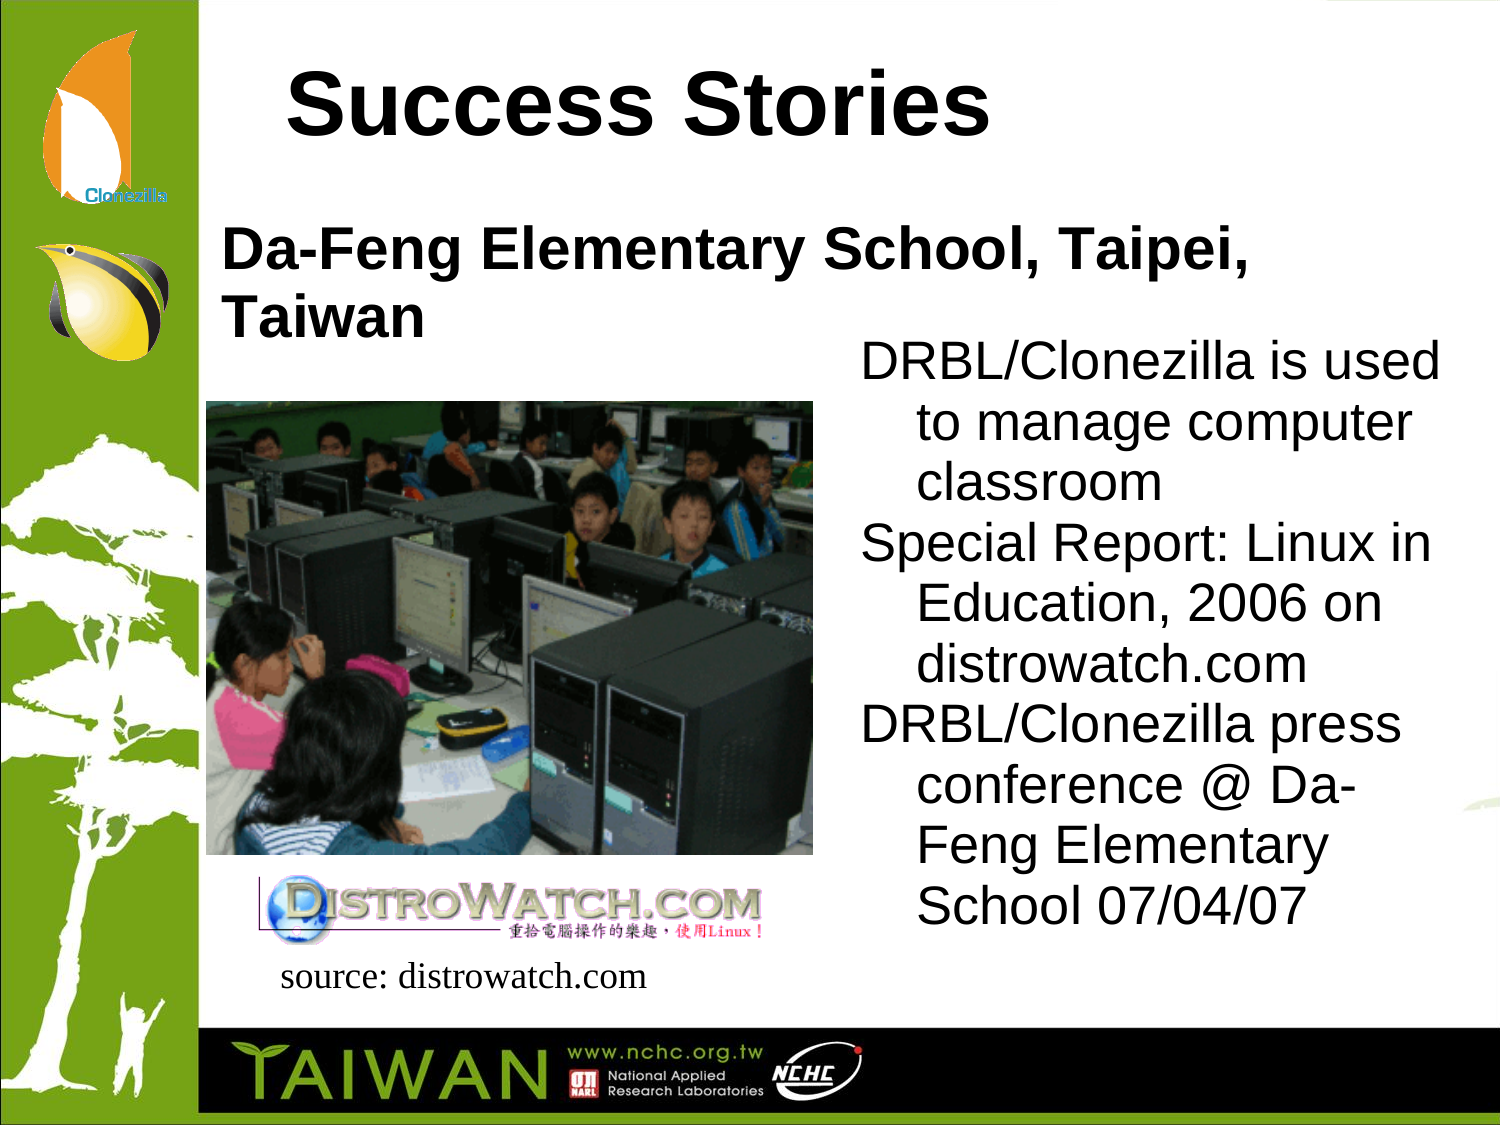

# Success Stories
Da-Feng Elementary School, Taipei, Taiwan
DRBL/Clonezilla is used to manage computer classroom
Special Report: Linux in Education, 2006 on distrowatch.com
DRBL/Clonezilla press conference @ Da-Feng Elementary School 07/04/07
source: distrowatch.com